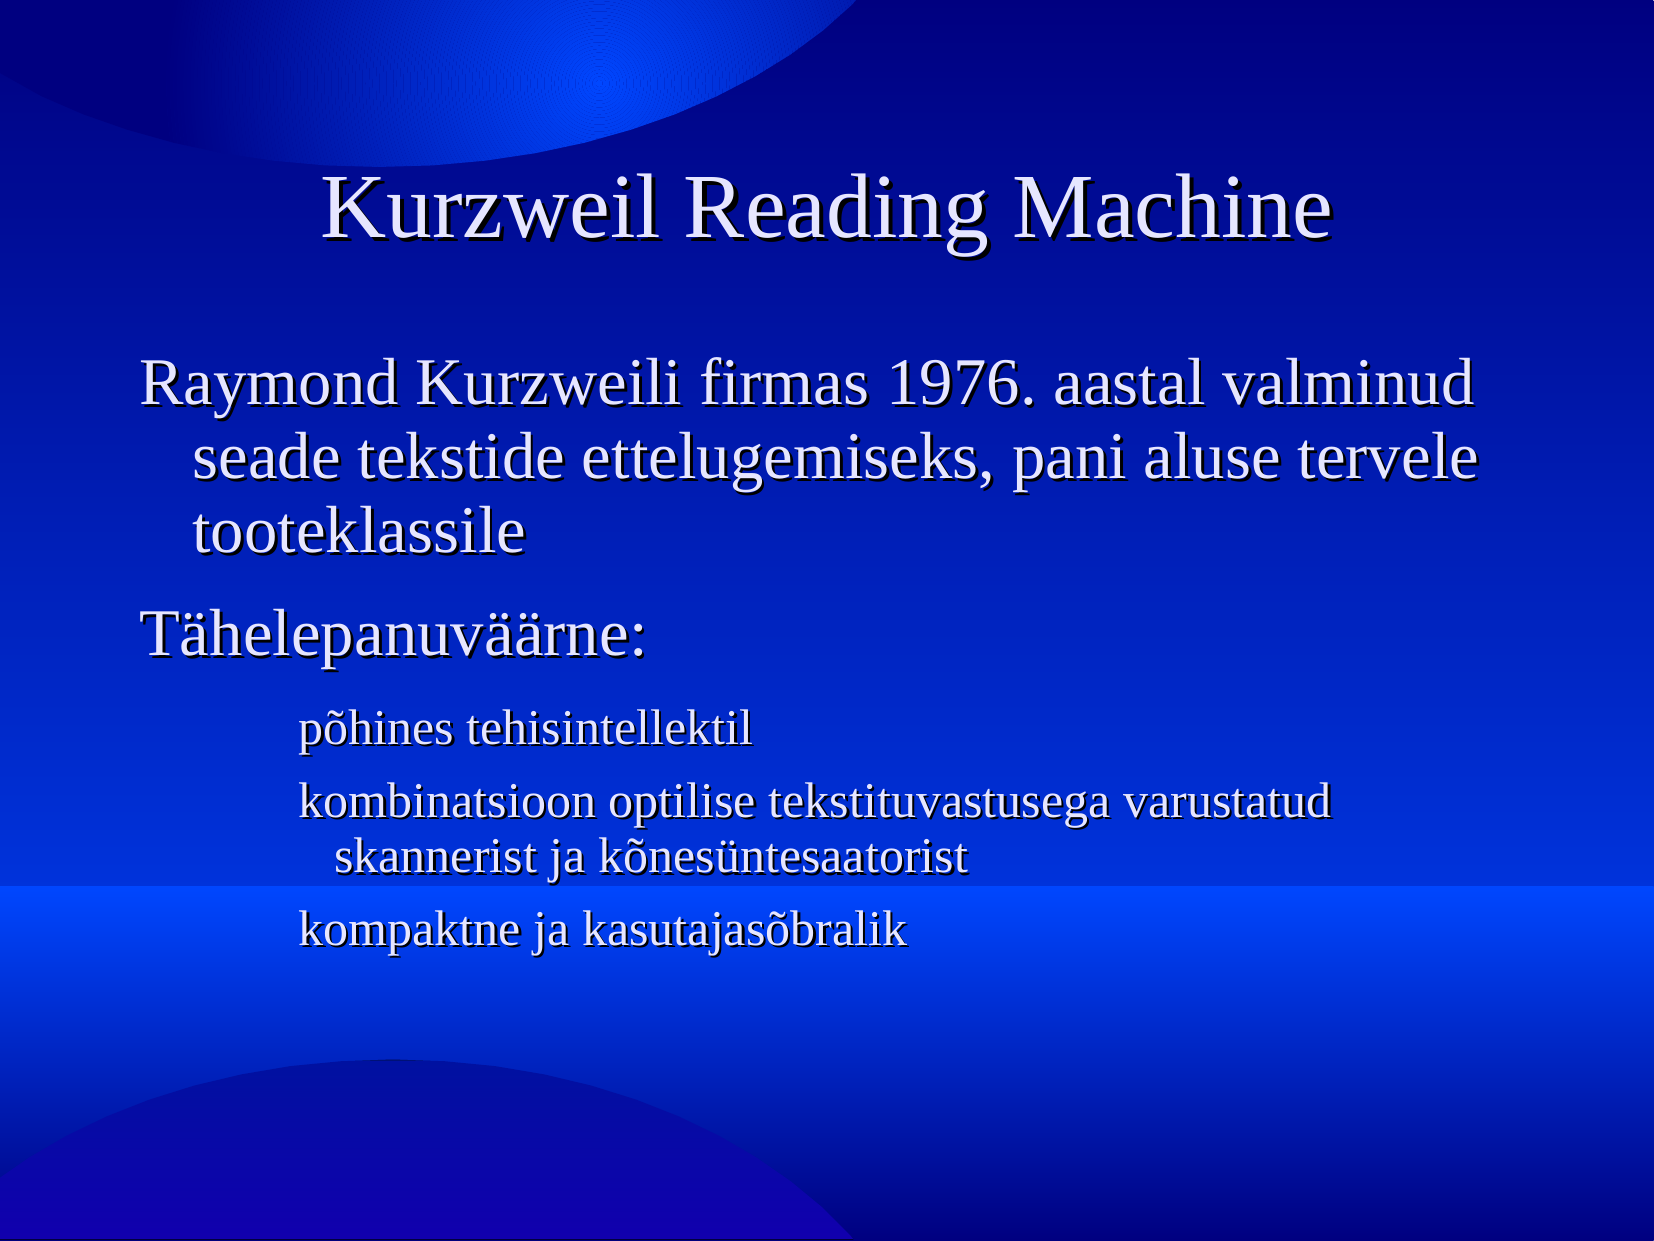

# Kurzweil Reading Machine
Raymond Kurzweili firmas 1976. aastal valminud seade tekstide ettelugemiseks, pani aluse tervele tooteklassile
Tähelepanuväärne:
põhines tehisintellektil
kombinatsioon optilise tekstituvastusega varustatud skannerist ja kõnesüntesaatorist
kompaktne ja kasutajasõbralik